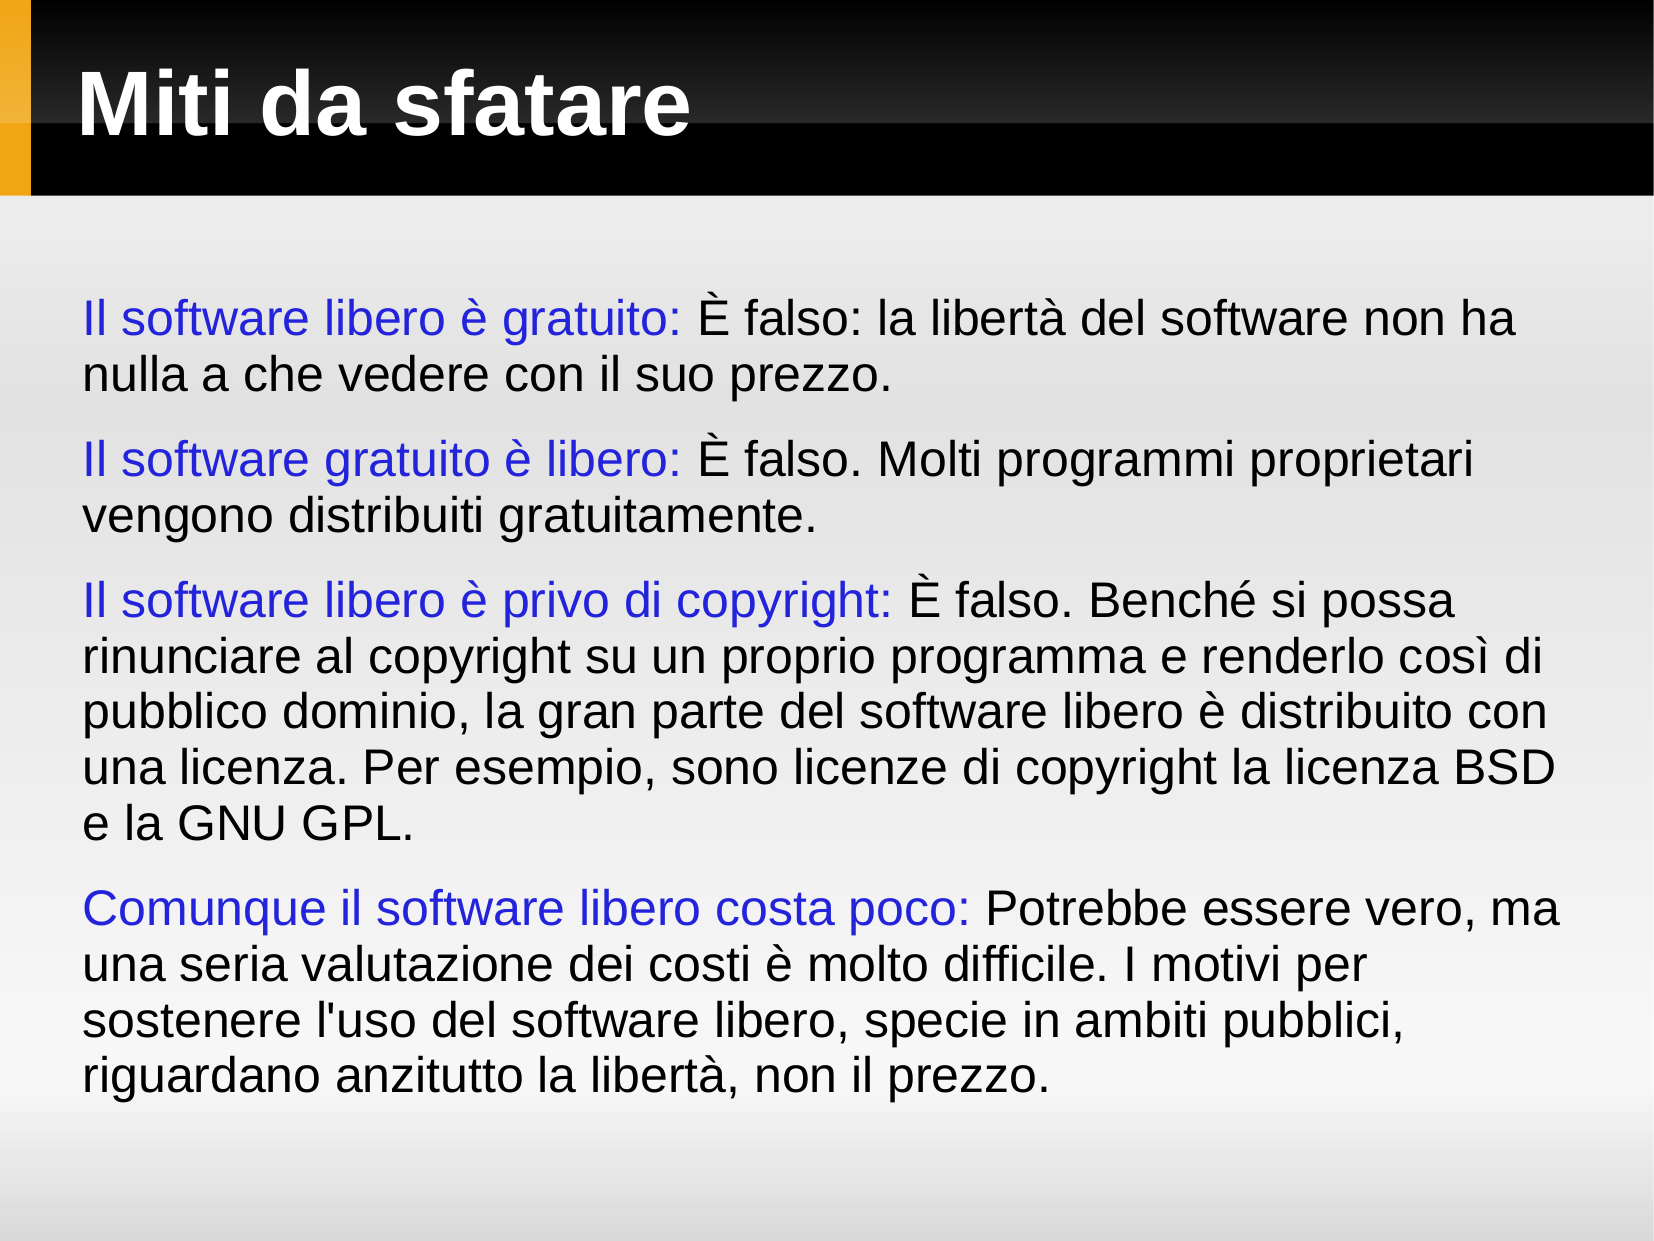

# Miti da sfatare
Il software libero è gratuito: È falso: la libertà del software non ha nulla a che vedere con il suo prezzo.
Il software gratuito è libero: È falso. Molti programmi proprietari vengono distribuiti gratuitamente.
Il software libero è privo di copyright: È falso. Benché si possa rinunciare al copyright su un proprio programma e renderlo così di pubblico dominio, la gran parte del software libero è distribuito con una licenza. Per esempio, sono licenze di copyright la licenza BSD e la GNU GPL.
Comunque il software libero costa poco: Potrebbe essere vero, ma una seria valutazione dei costi è molto difficile. I motivi per sostenere l'uso del software libero, specie in ambiti pubblici, riguardano anzitutto la libertà, non il prezzo.